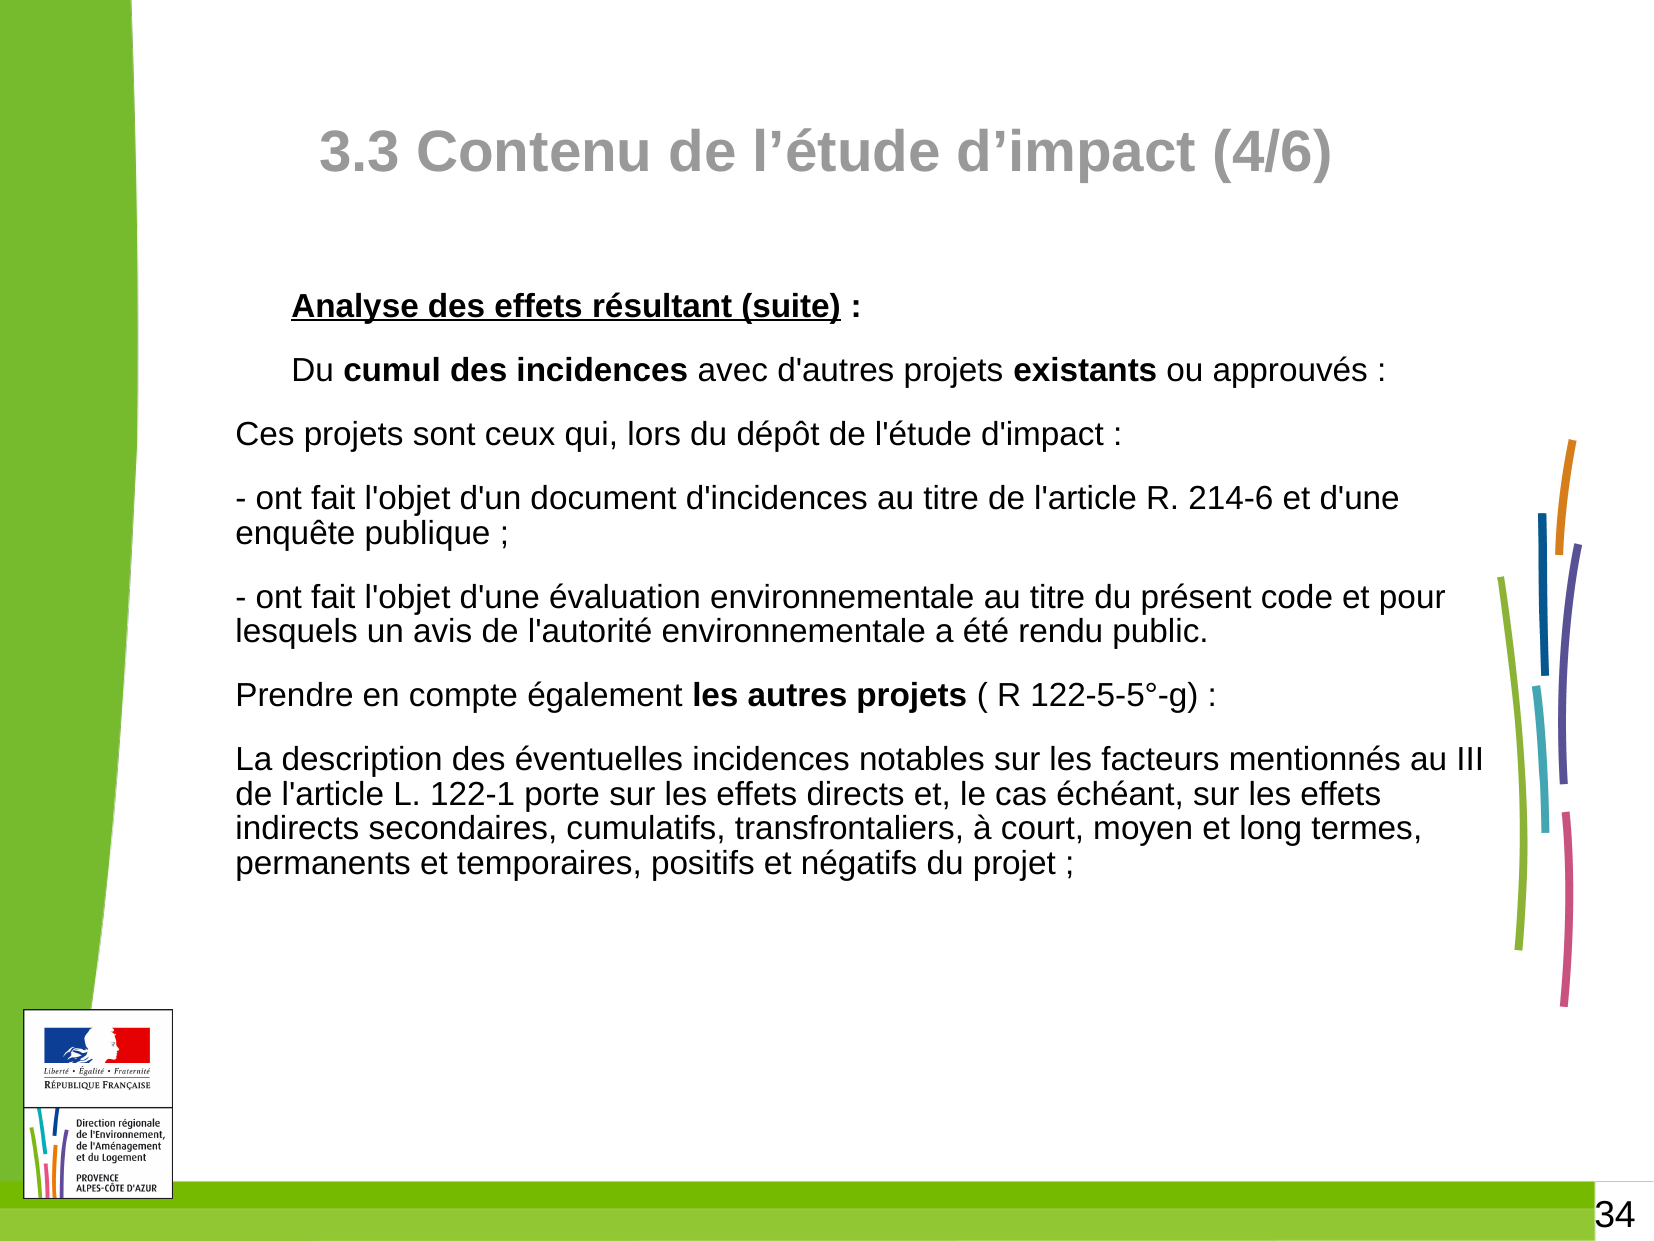

# 3.3 Contenu de l’étude d’impact (4/6)
Analyse des effets résultant (suite) :
Du cumul des incidences avec d'autres projets existants ou approuvés :
Ces projets sont ceux qui, lors du dépôt de l'étude d'impact :
- ont fait l'objet d'un document d'incidences au titre de l'article R. 214-6 et d'une enquête publique ;
- ont fait l'objet d'une évaluation environnementale au titre du présent code et pour lesquels un avis de l'autorité environnementale a été rendu public.
Prendre en compte également les autres projets ( R 122-5-5°-g) :
La description des éventuelles incidences notables sur les facteurs mentionnés au III de l'article L. 122-1 porte sur les effets directs et, le cas échéant, sur les effets indirects secondaires, cumulatifs, transfrontaliers, à court, moyen et long termes, permanents et temporaires, positifs et négatifs du projet ;